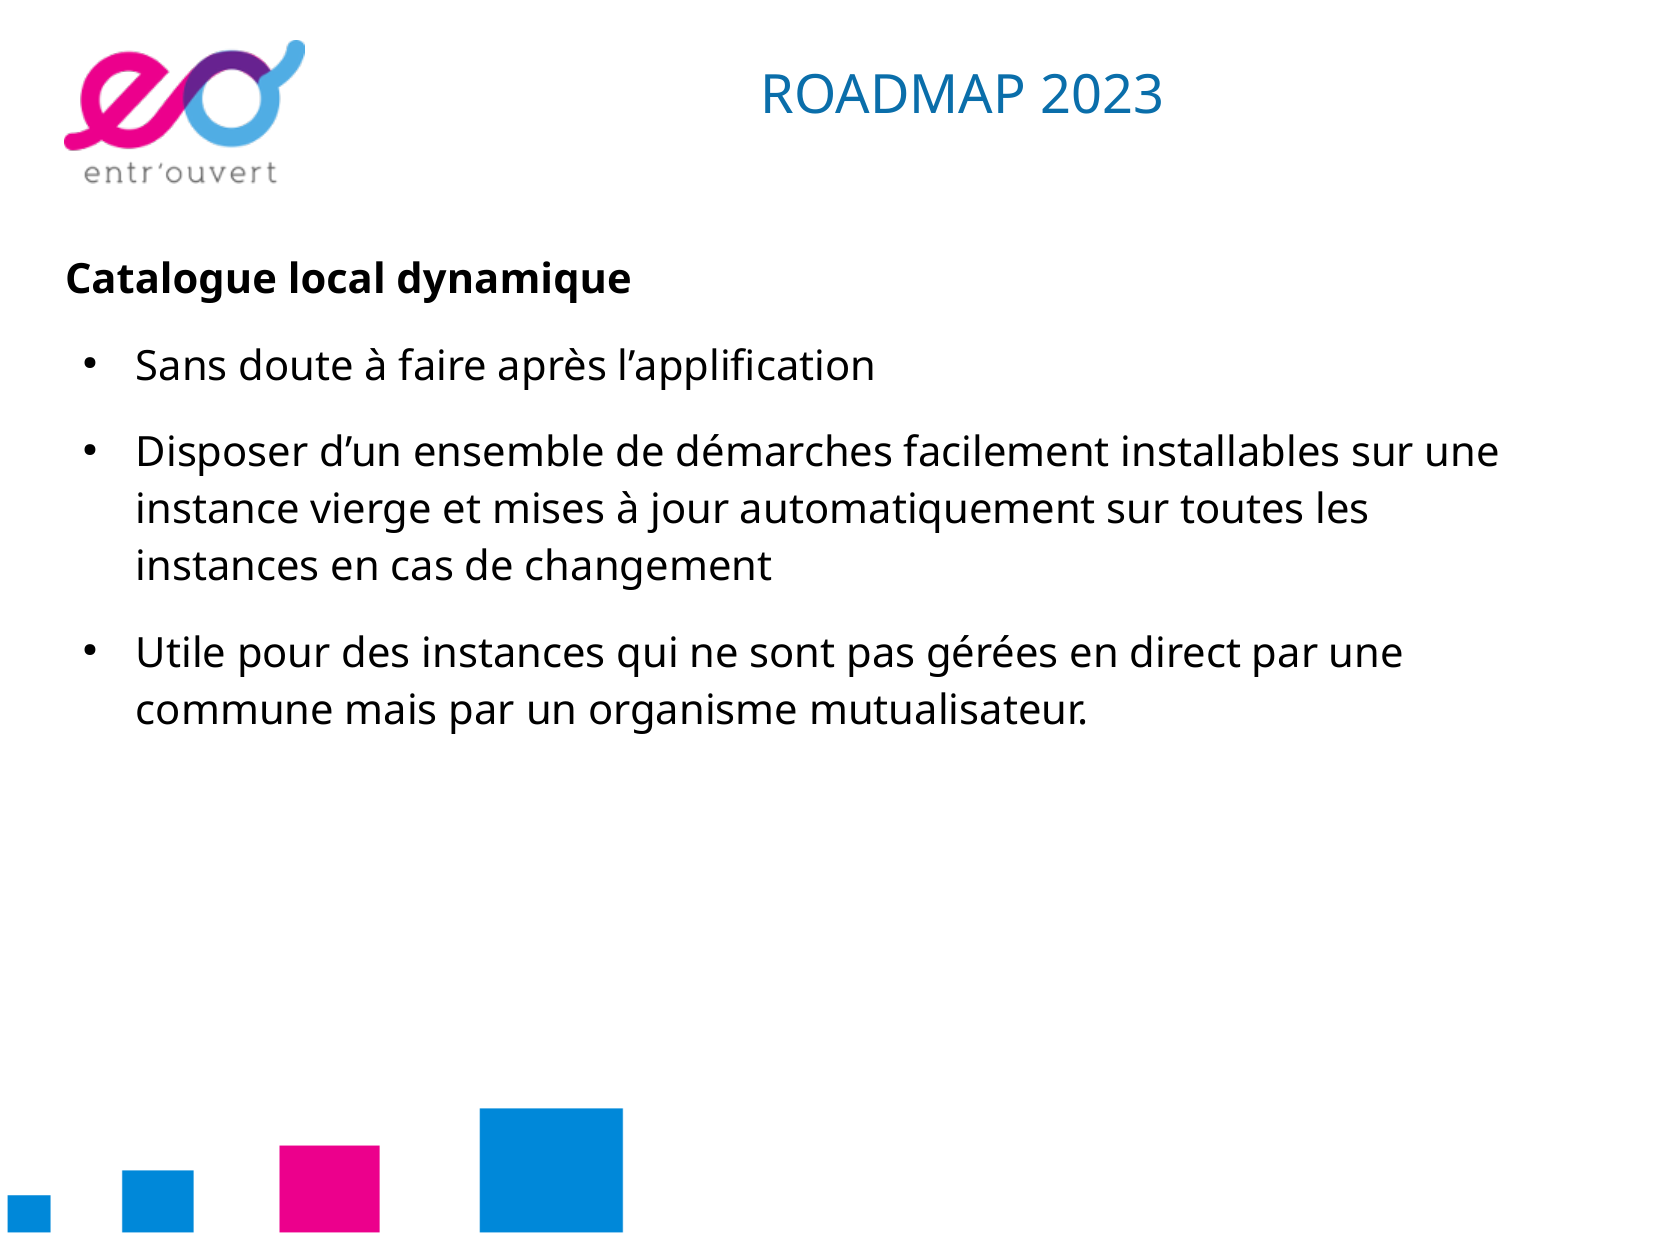

# roadmap 2023
Catalogue local dynamique
Sans doute à faire après l’applification
Disposer d’un ensemble de démarches facilement installables sur une instance vierge et mises à jour automatiquement sur toutes les instances en cas de changement
Utile pour des instances qui ne sont pas gérées en direct par une commune mais par un organisme mutualisateur.